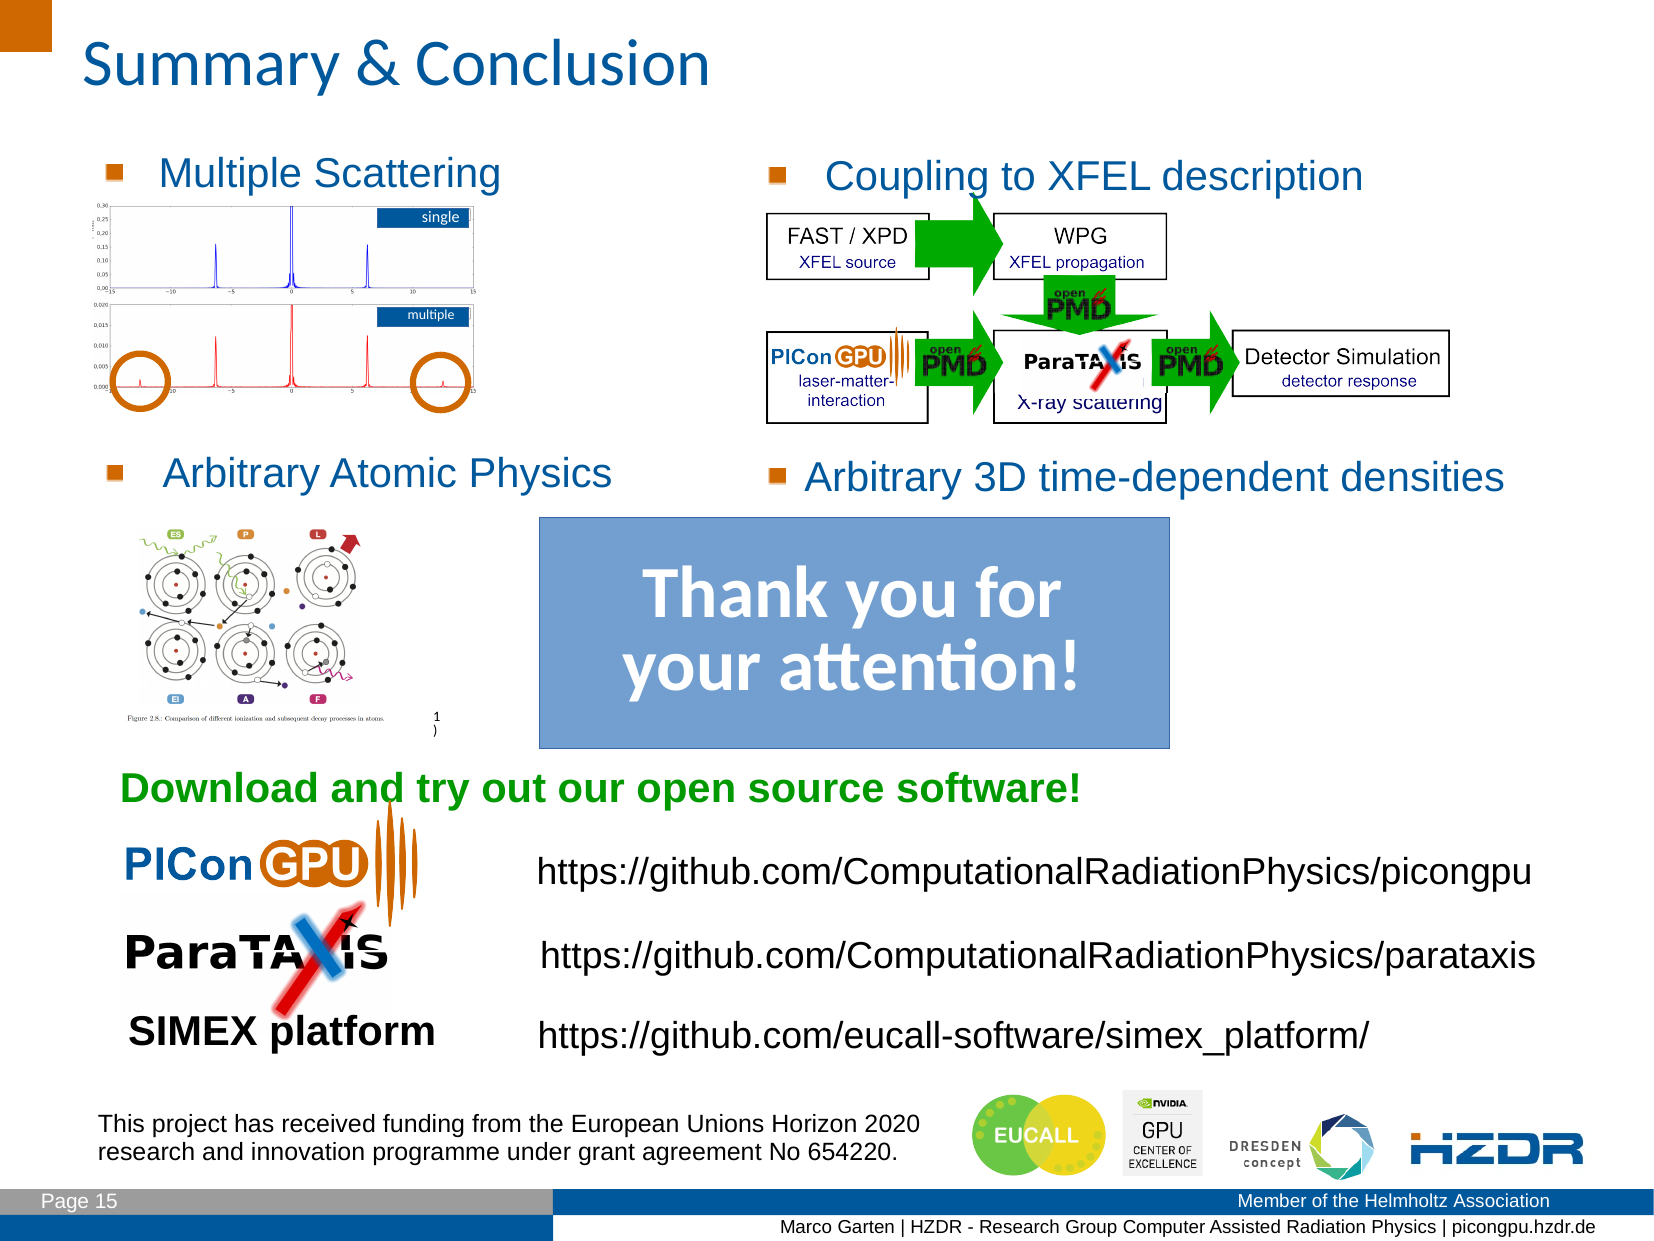

# Summary & Conclusion
Multiple Scattering
Coupling to XFEL description
X-ray scattering
single
multiple
Arbitrary 3D time-dependent densities
Arbitrary Atomic Physics
1)
Thank you for your attention!
Download and try out our open source software!
https://github.com/ComputationalRadiationPhysics/picongpu
https://github.com/ComputationalRadiationPhysics/parataxis
SIMEX platform
https://github.com/eucall-software/simex_platform/
This project has received funding from the European Unions Horizon 2020 research and innovation programme under grant agreement No 654220.